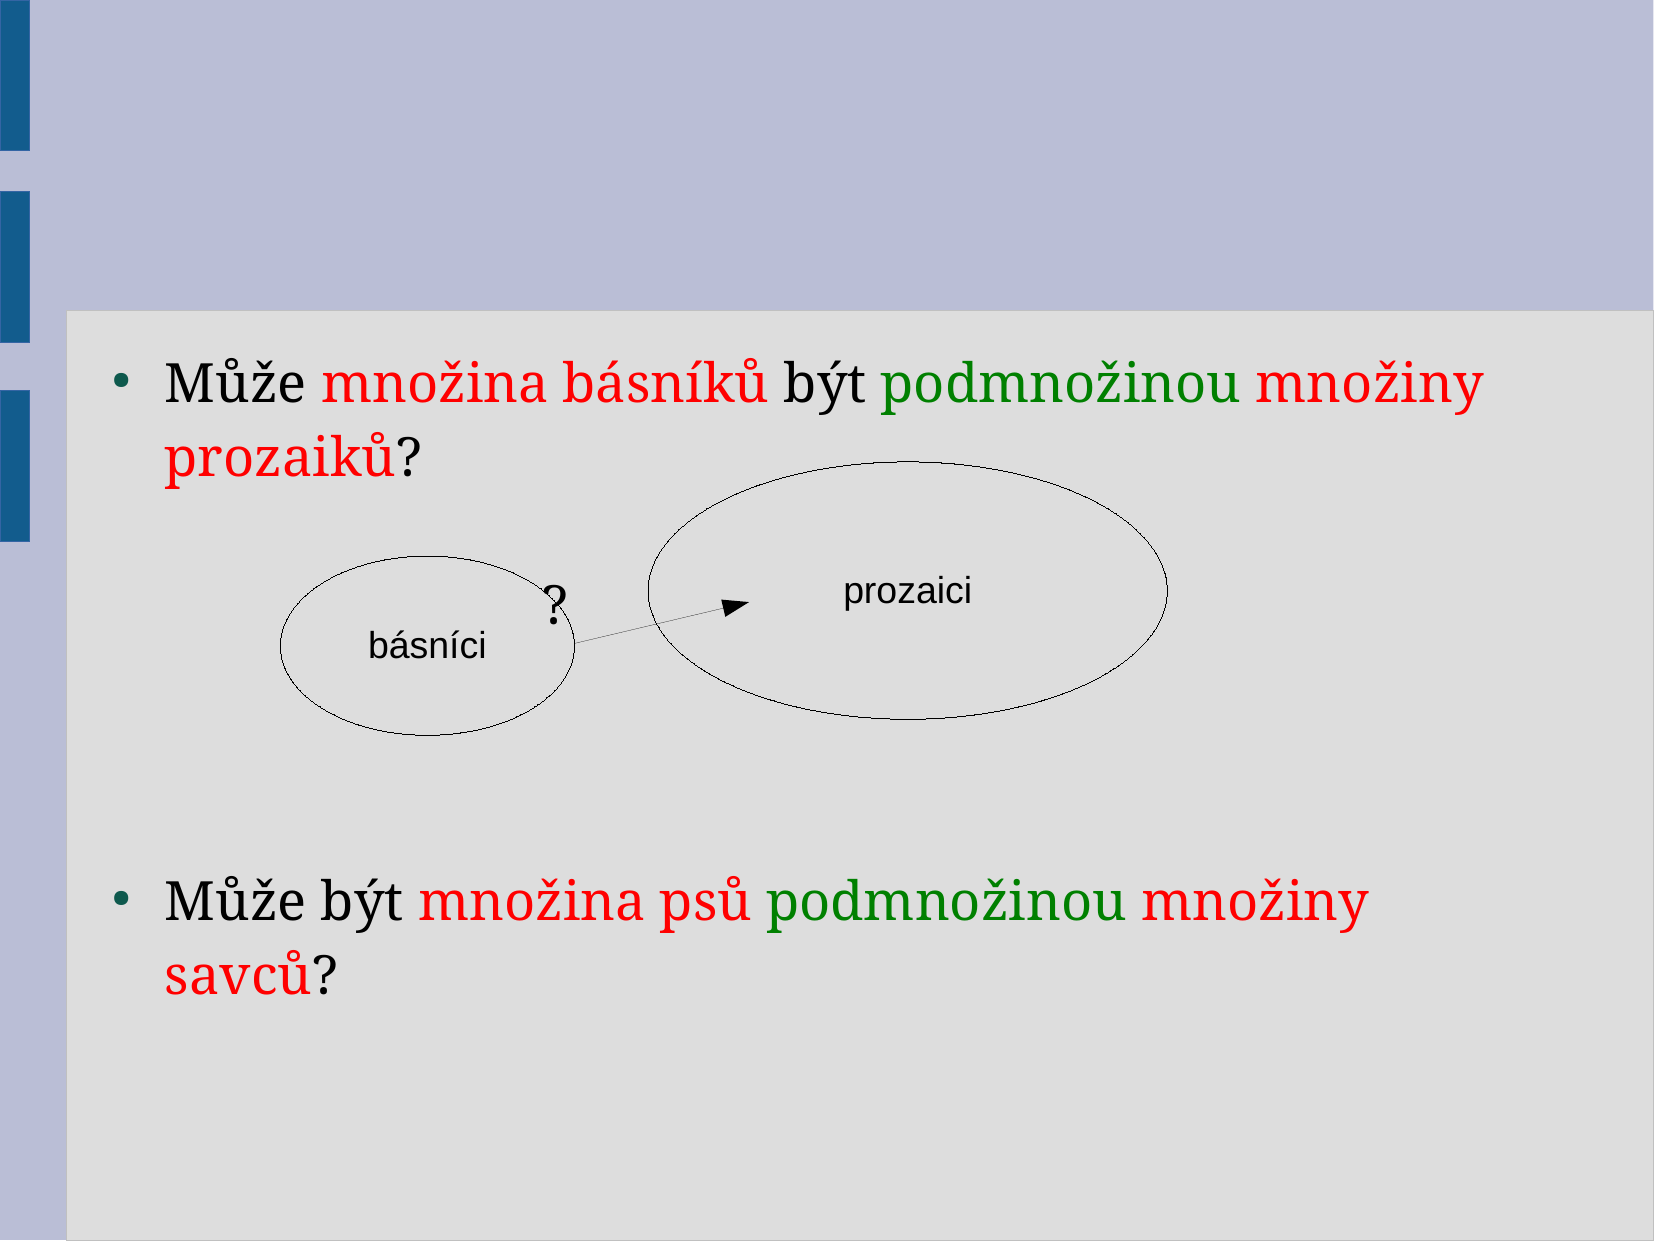

#
Může množina básníků být podmnožinou množiny prozaiků?
 ?
Může být množina psů podmnožinou množiny savců?
prozaici
básníci